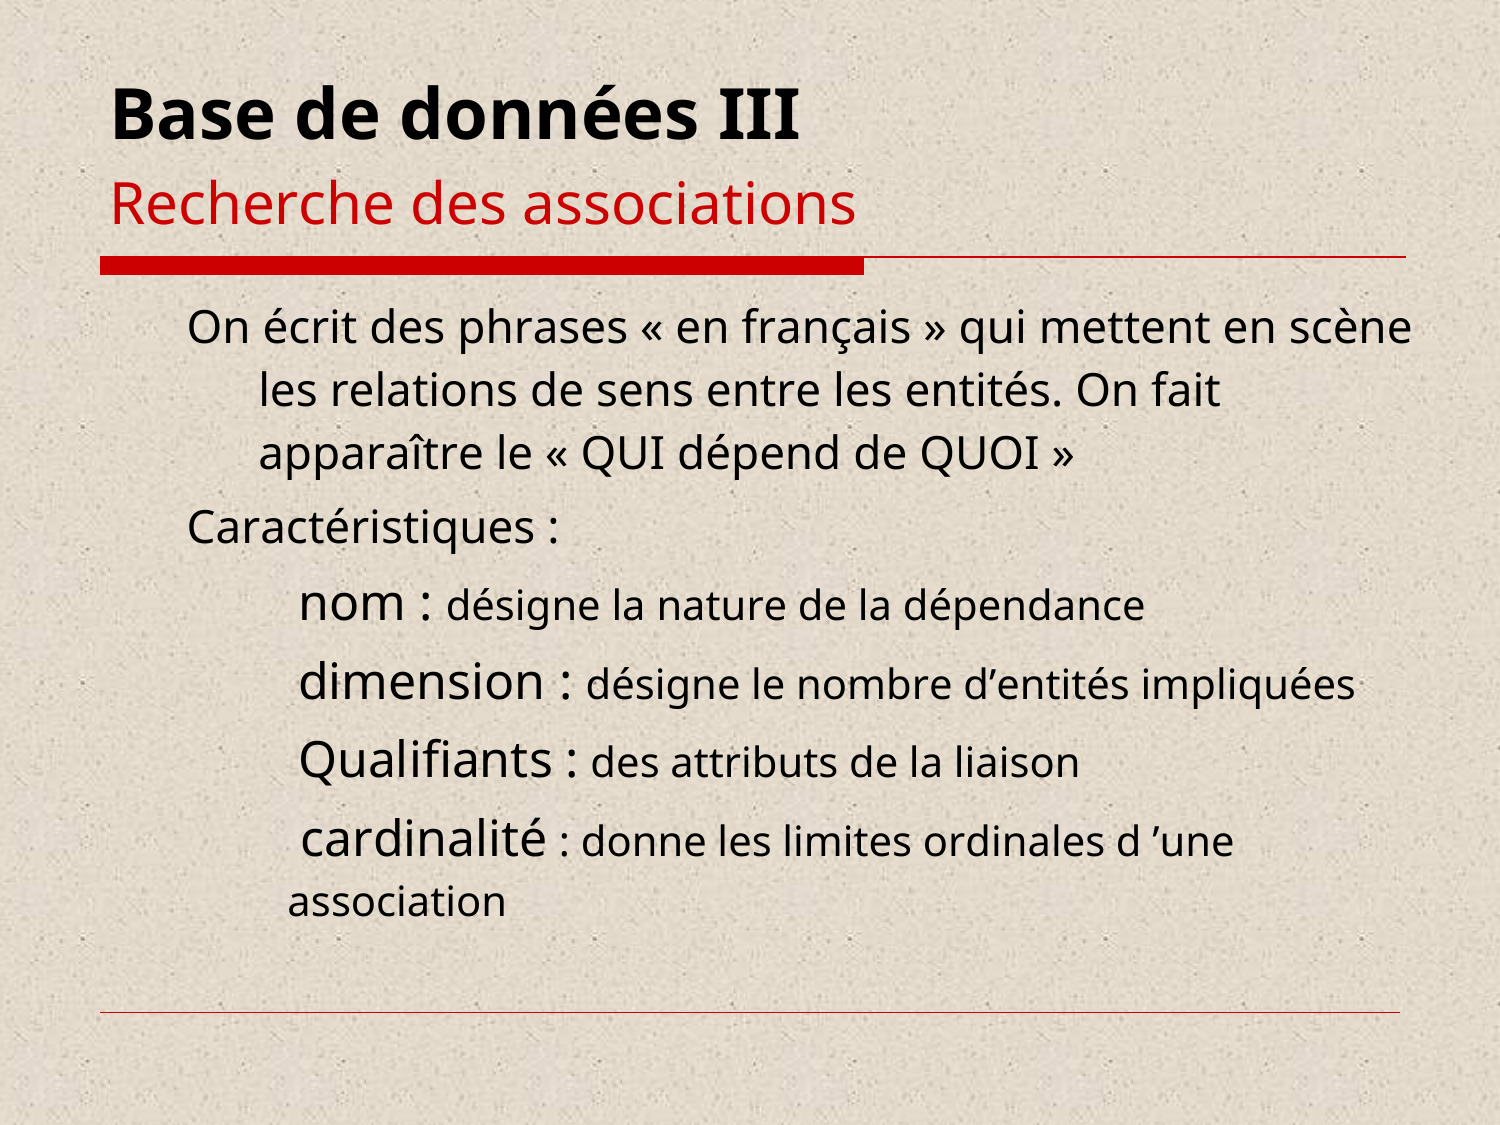

Base de données III
Recherche des associations
# On écrit des phrases « en français » qui mettent en scène les relations de sens entre les entités. On fait apparaître le « QUI dépend de QUOI »
Caractéristiques :
 nom : désigne la nature de la dépendance
 dimension : désigne le nombre d’entités impliquées
 Qualifiants : des attributs de la liaison
 cardinalité : donne les limites ordinales d ’une association